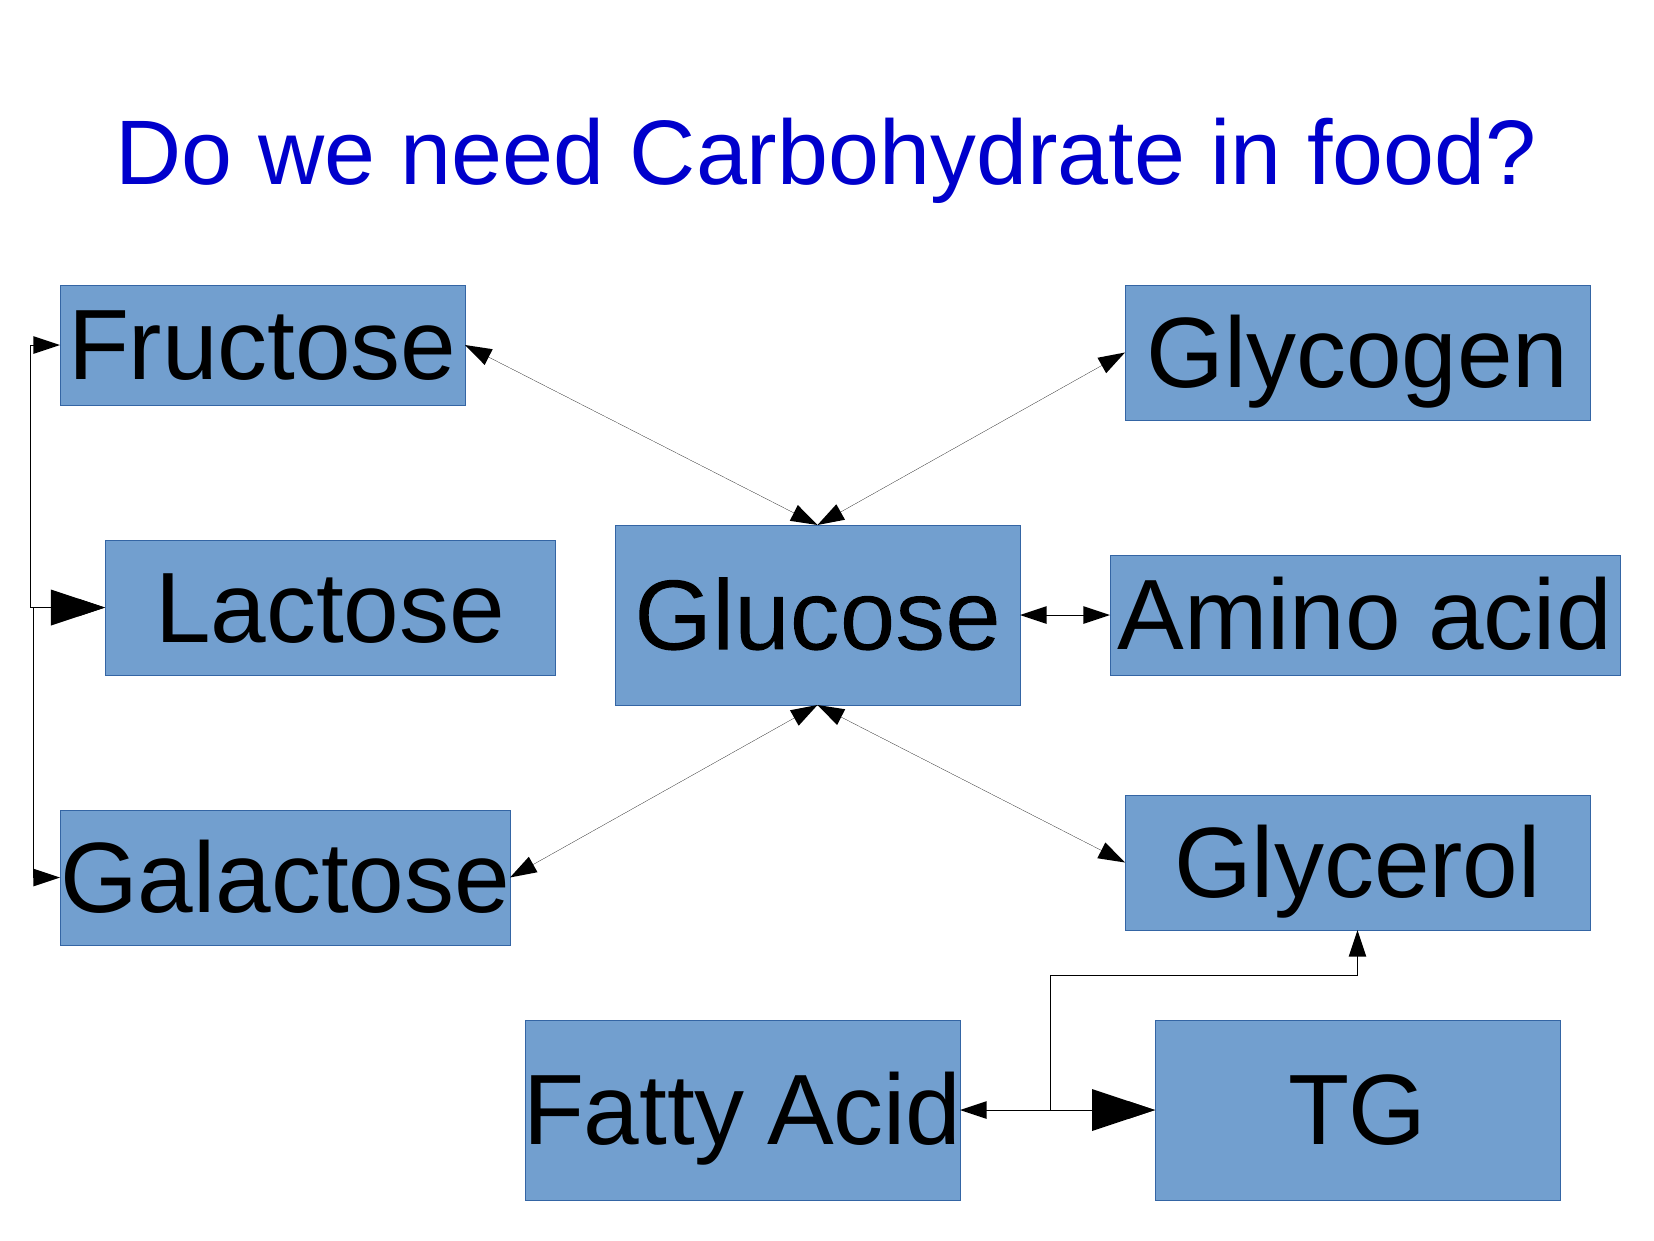

# Do we need Carbohydrate in food?
Fructose
Glycogen
Lactose
Amino acid
Glycerol
Galactose
Fatty Acid
TG